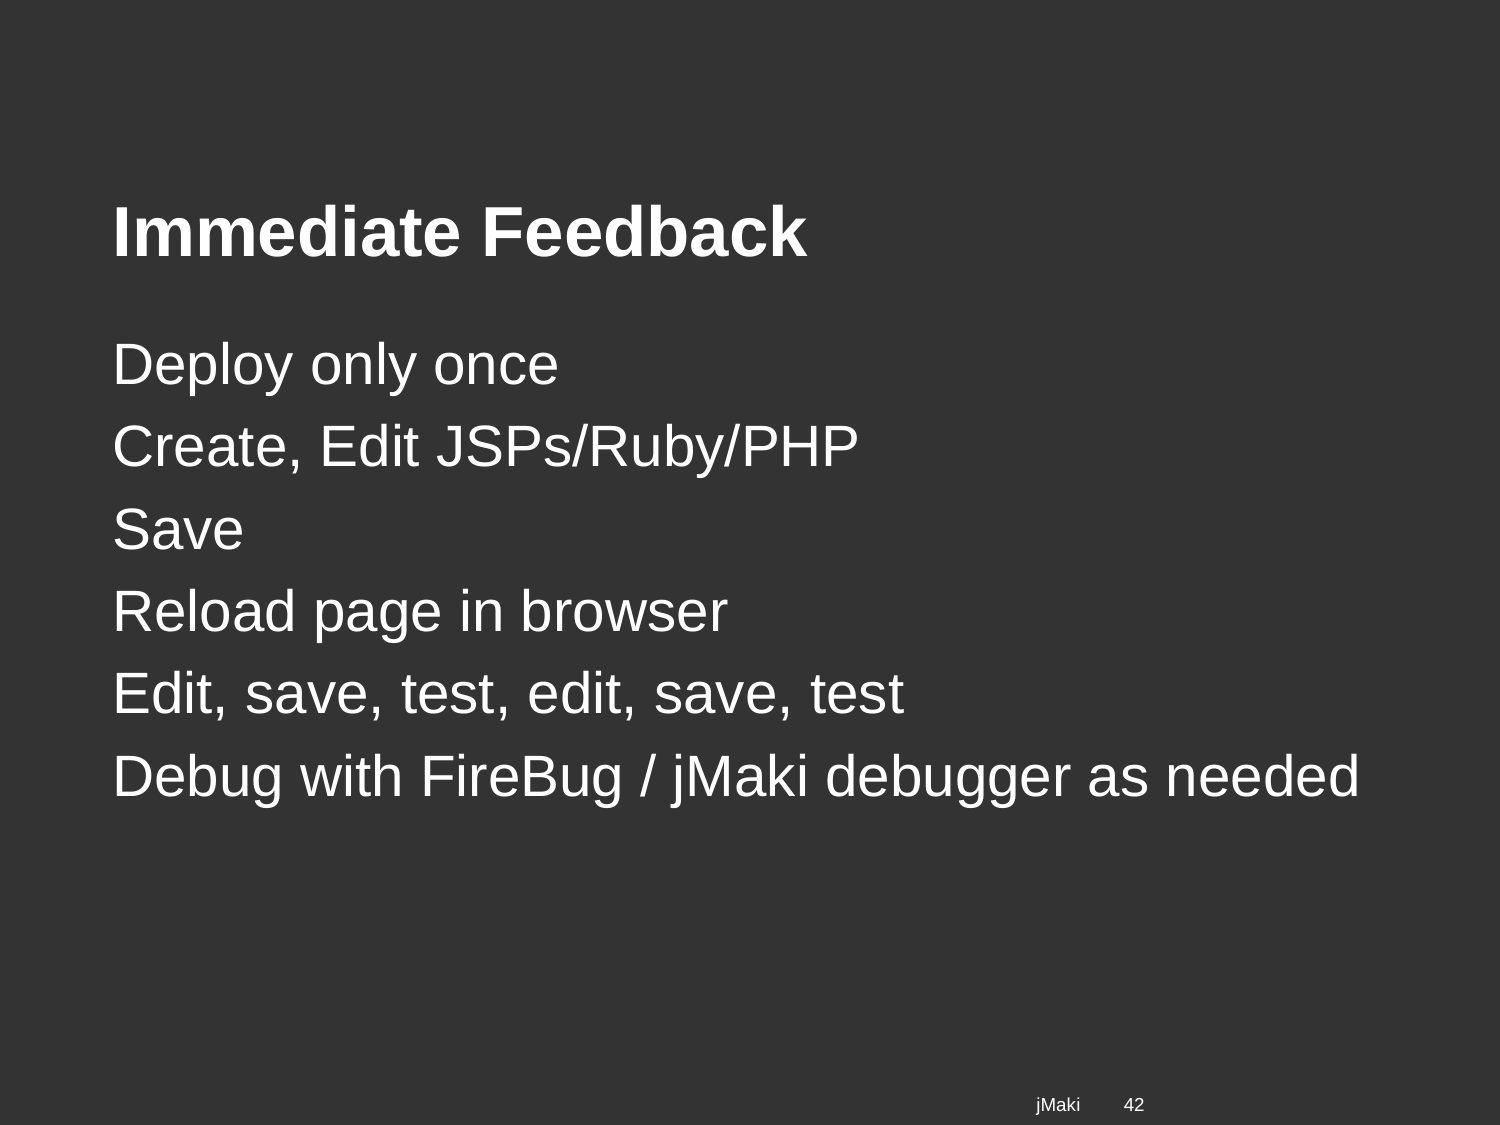

# Immediate Feedback
Deploy only once
Create, Edit JSPs/Ruby/PHP
Save
Reload page in browser
Edit, save, test, edit, save, test
Debug with FireBug / jMaki debugger as needed